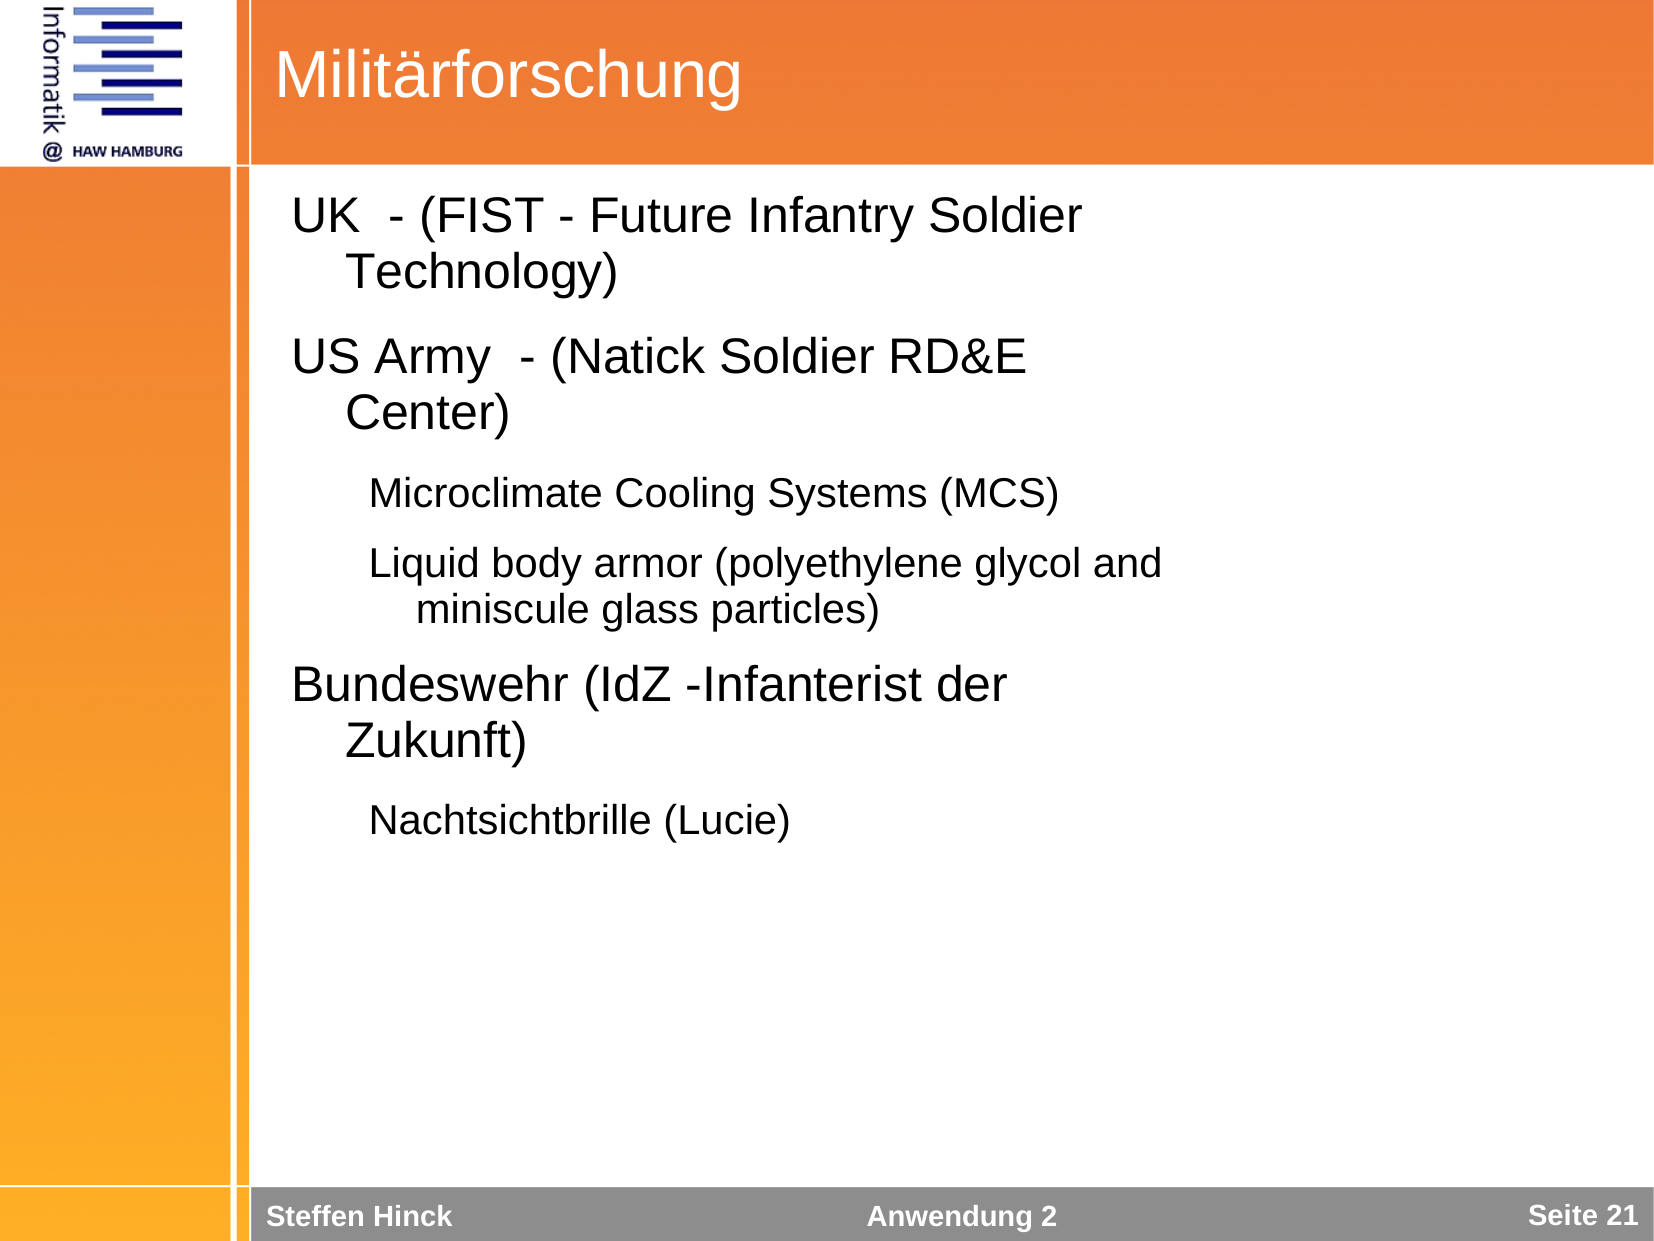

# Militärforschung
UK - (FIST - Future Infantry Soldier Technology)
US Army - (Natick Soldier RD&E Center)
Microclimate Cooling Systems (MCS)
Liquid body armor (polyethylene glycol and miniscule glass particles)
Bundeswehr (IdZ -Infanterist der Zukunft)
Nachtsichtbrille (Lucie)